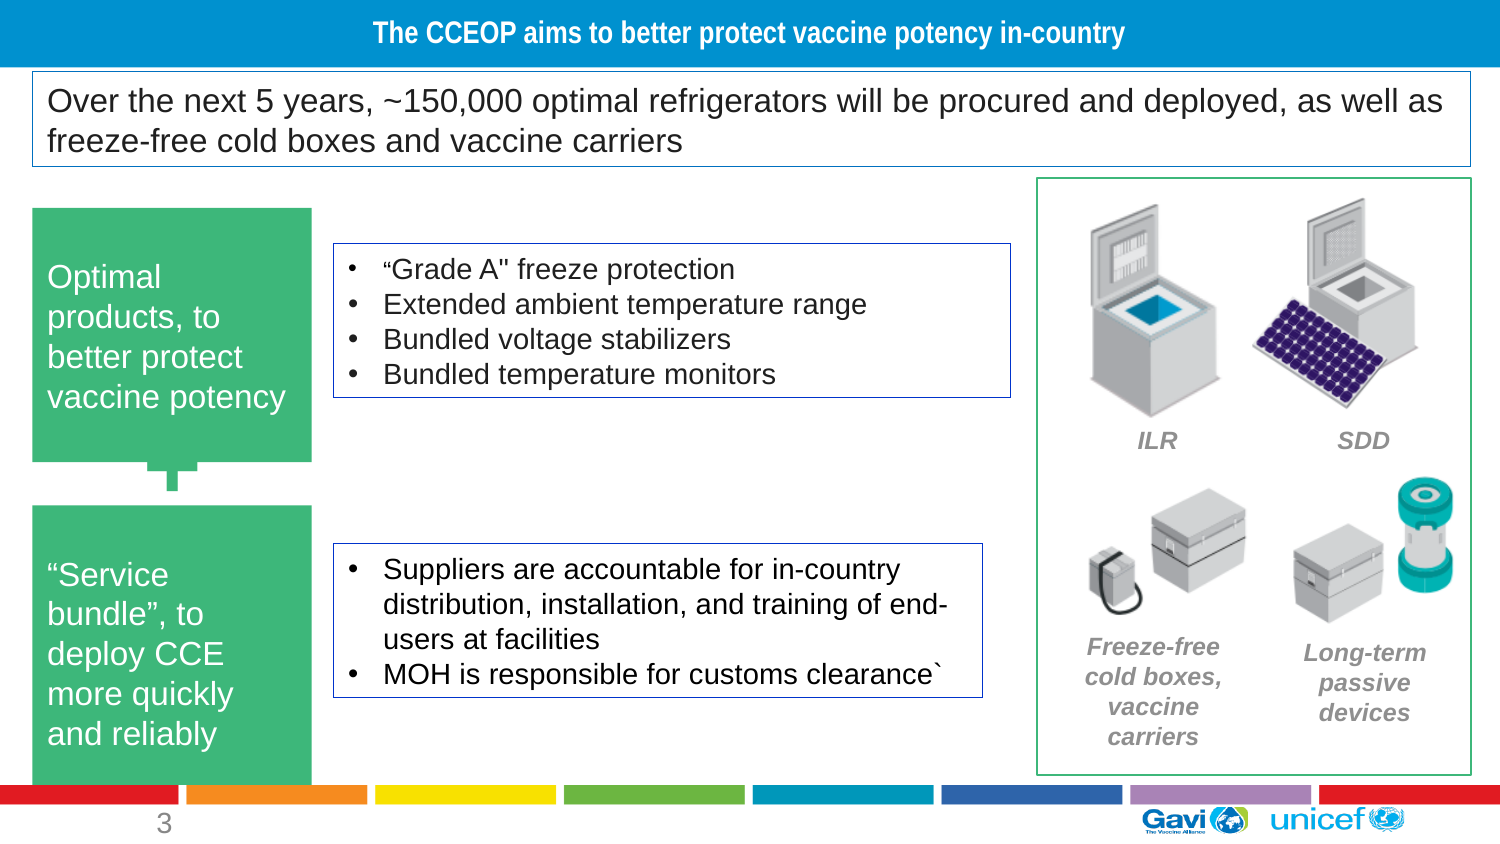

# The CCEOP aims to better protect vaccine potency in-country
Over the next 5 years, ~150,000 optimal refrigerators will be procured and deployed, as well as freeze-free cold boxes and vaccine carriers
ILR
SDD
Freeze-free cold boxes, vaccine carriers
Long-term passive devices
Optimal products, to better protect vaccine potency
“Grade A" freeze protection
Extended ambient temperature range
Bundled voltage stabilizers
Bundled temperature monitors
+
“Service bundle”, to deploy CCE more quickly and reliably
Suppliers are accountable for in-country distribution, installation, and training of end-users at facilities
MOH is responsible for customs clearance`